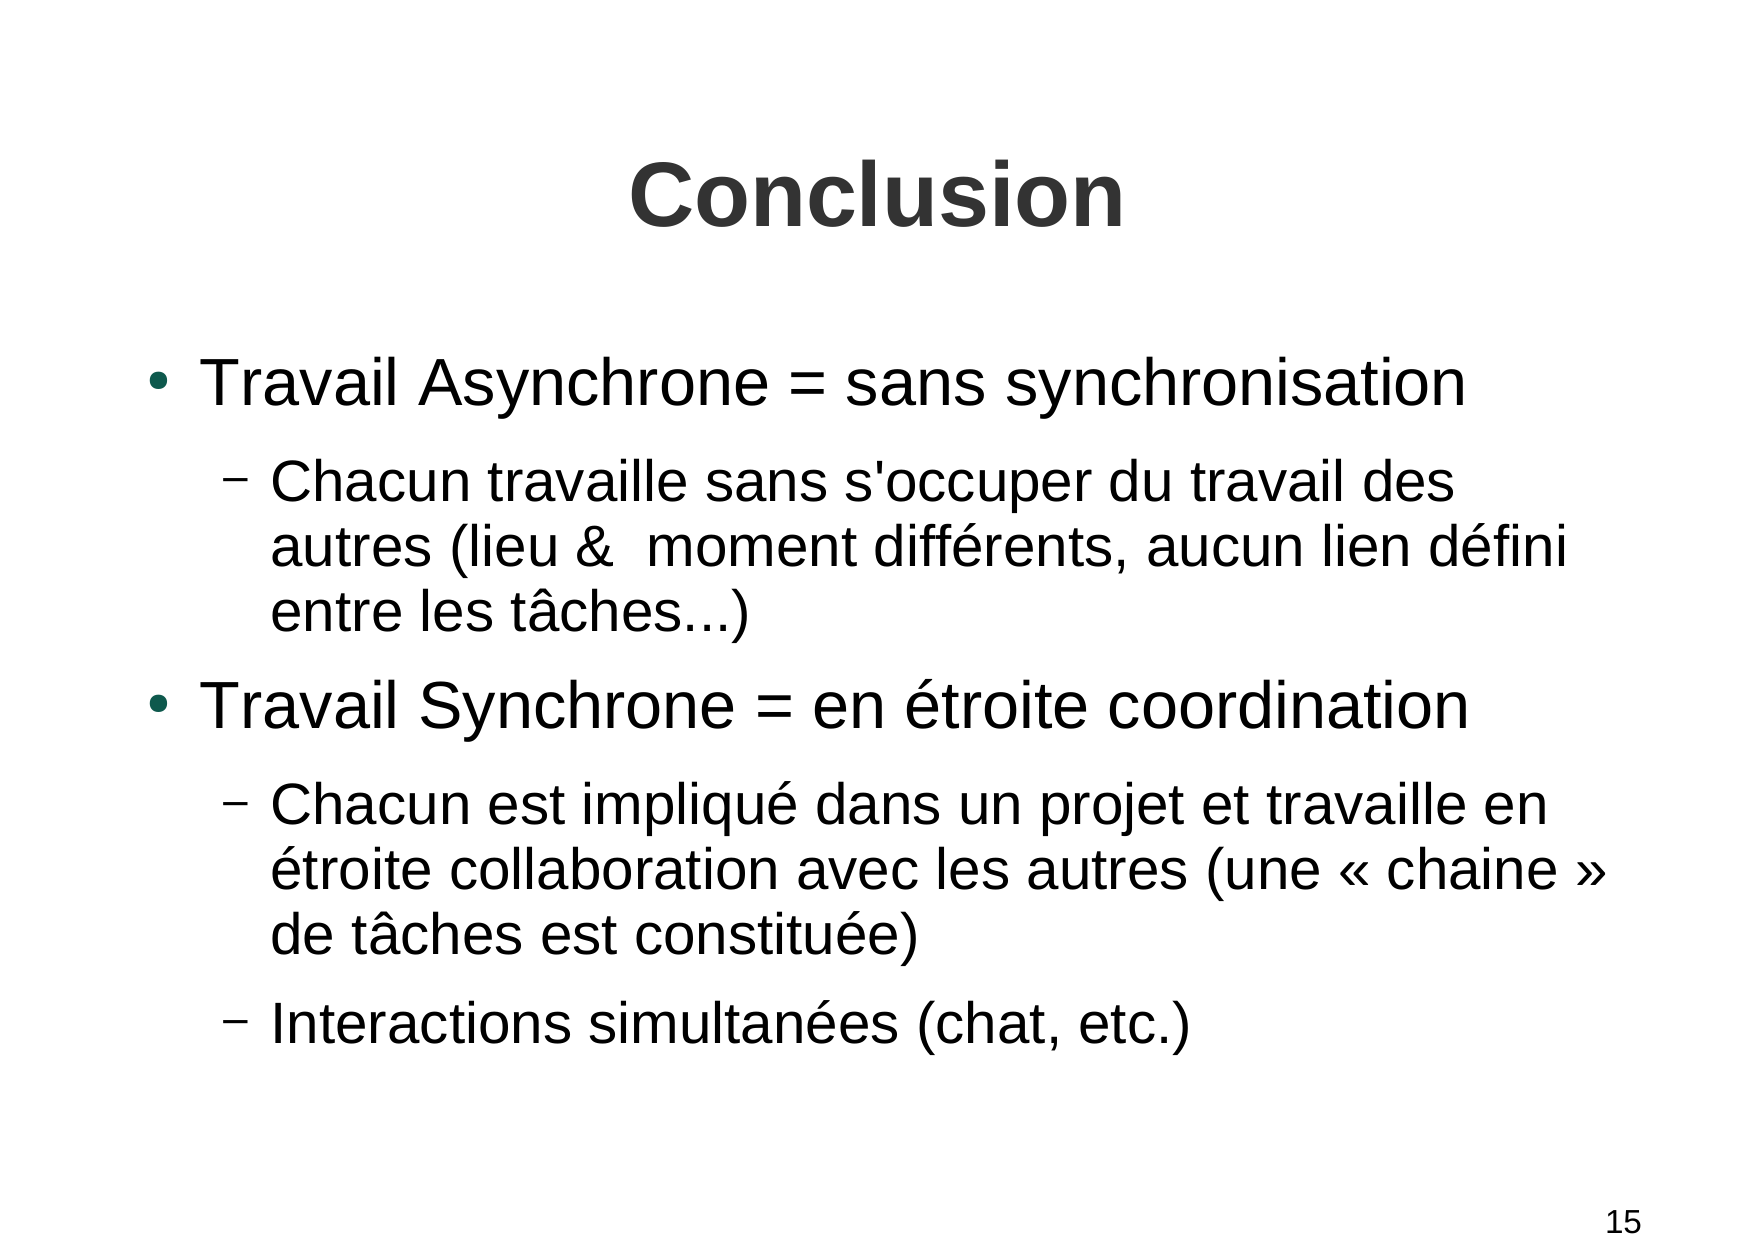

# Conclusion
Travail Asynchrone = sans synchronisation
Chacun travaille sans s'occuper du travail des autres (lieu & moment différents, aucun lien défini entre les tâches...)
Travail Synchrone = en étroite coordination
Chacun est impliqué dans un projet et travaille en étroite collaboration avec les autres (une « chaine » de tâches est constituée)
Interactions simultanées (chat, etc.)